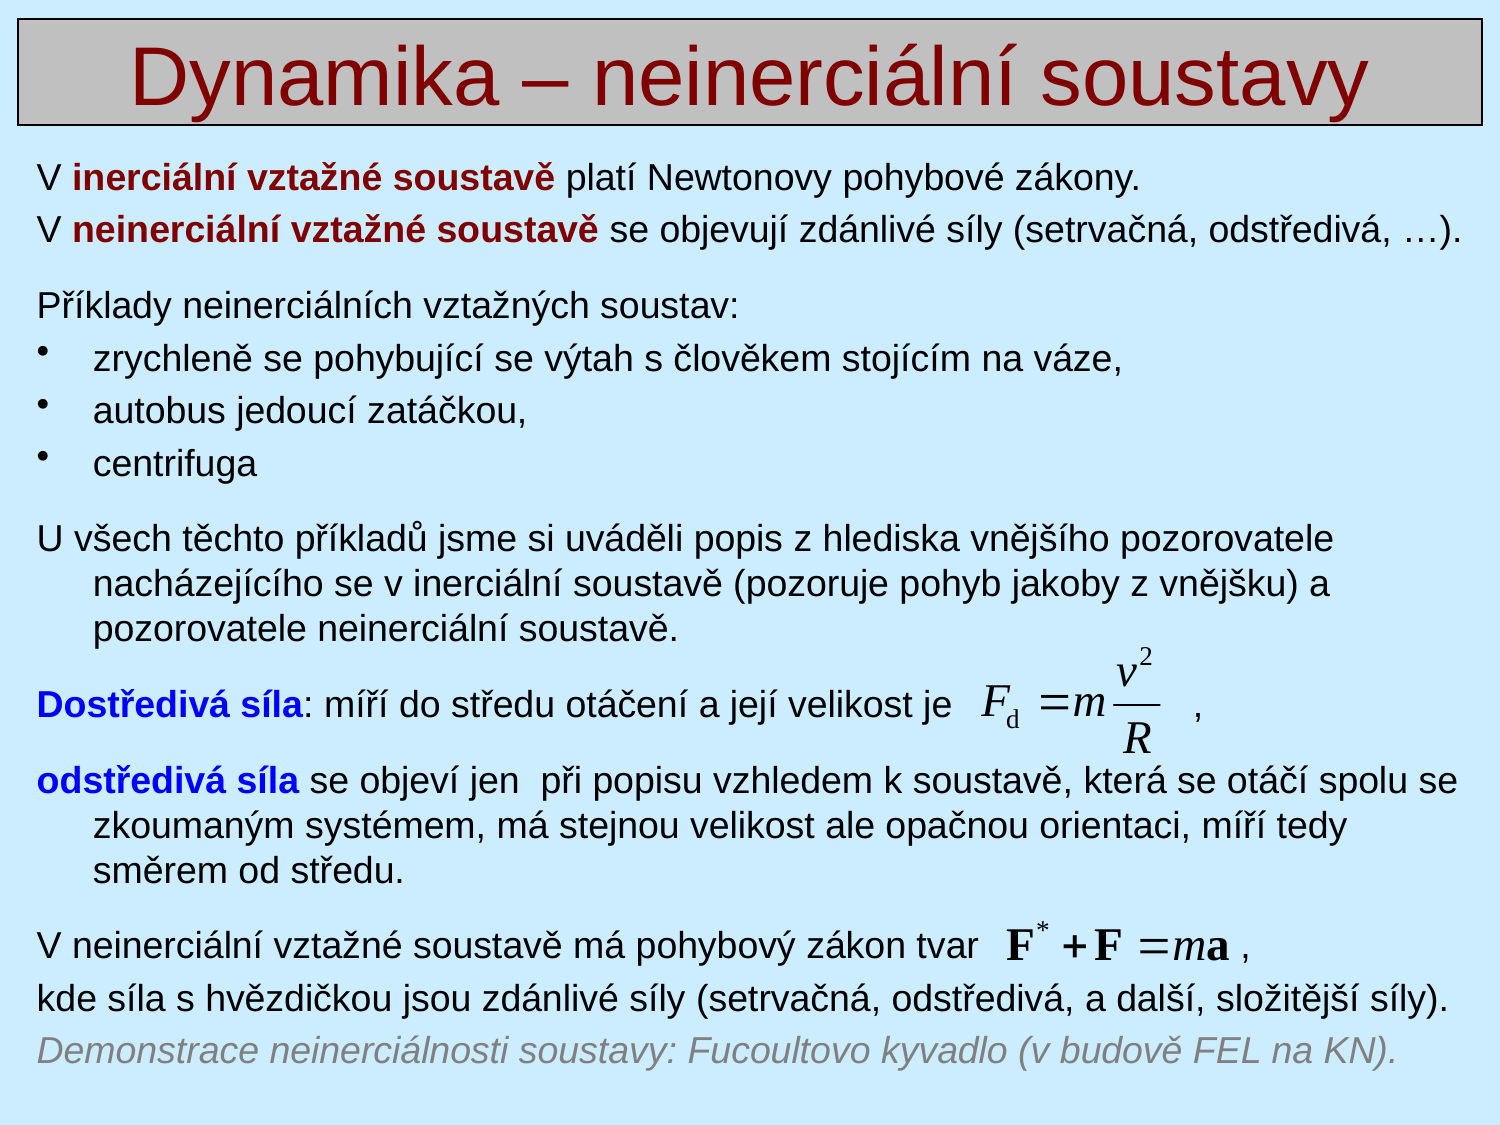

Dynamika – neinerciální soustavy
V inerciální vztažné soustavě platí Newtonovy pohybové zákony.
V neinerciální vztažné soustavě se objevují zdánlivé síly (setrvačná, odstředivá, …).
Příklady neinerciálních vztažných soustav:
zrychleně se pohybující se výtah s člověkem stojícím na váze,
autobus jedoucí zatáčkou,
centrifuga
U všech těchto příkladů jsme si uváděli popis z hlediska vnějšího pozorovatele nacházejícího se v inerciální soustavě (pozoruje pohyb jakoby z vnějšku) a pozorovatele neinerciální soustavě.
Dostředivá síla: míří do středu otáčení a její velikost je ,
odstředivá síla se objeví jen při popisu vzhledem k soustavě, která se otáčí spolu se zkoumaným systémem, má stejnou velikost ale opačnou orientaci, míří tedy směrem od středu.
V neinerciální vztažné soustavě má pohybový zákon tvar ,
kde síla s hvězdičkou jsou zdánlivé síly (setrvačná, odstředivá, a další, složitější síly).
Demonstrace neinerciálnosti soustavy: Fucoultovo kyvadlo (v budově FEL na KN).